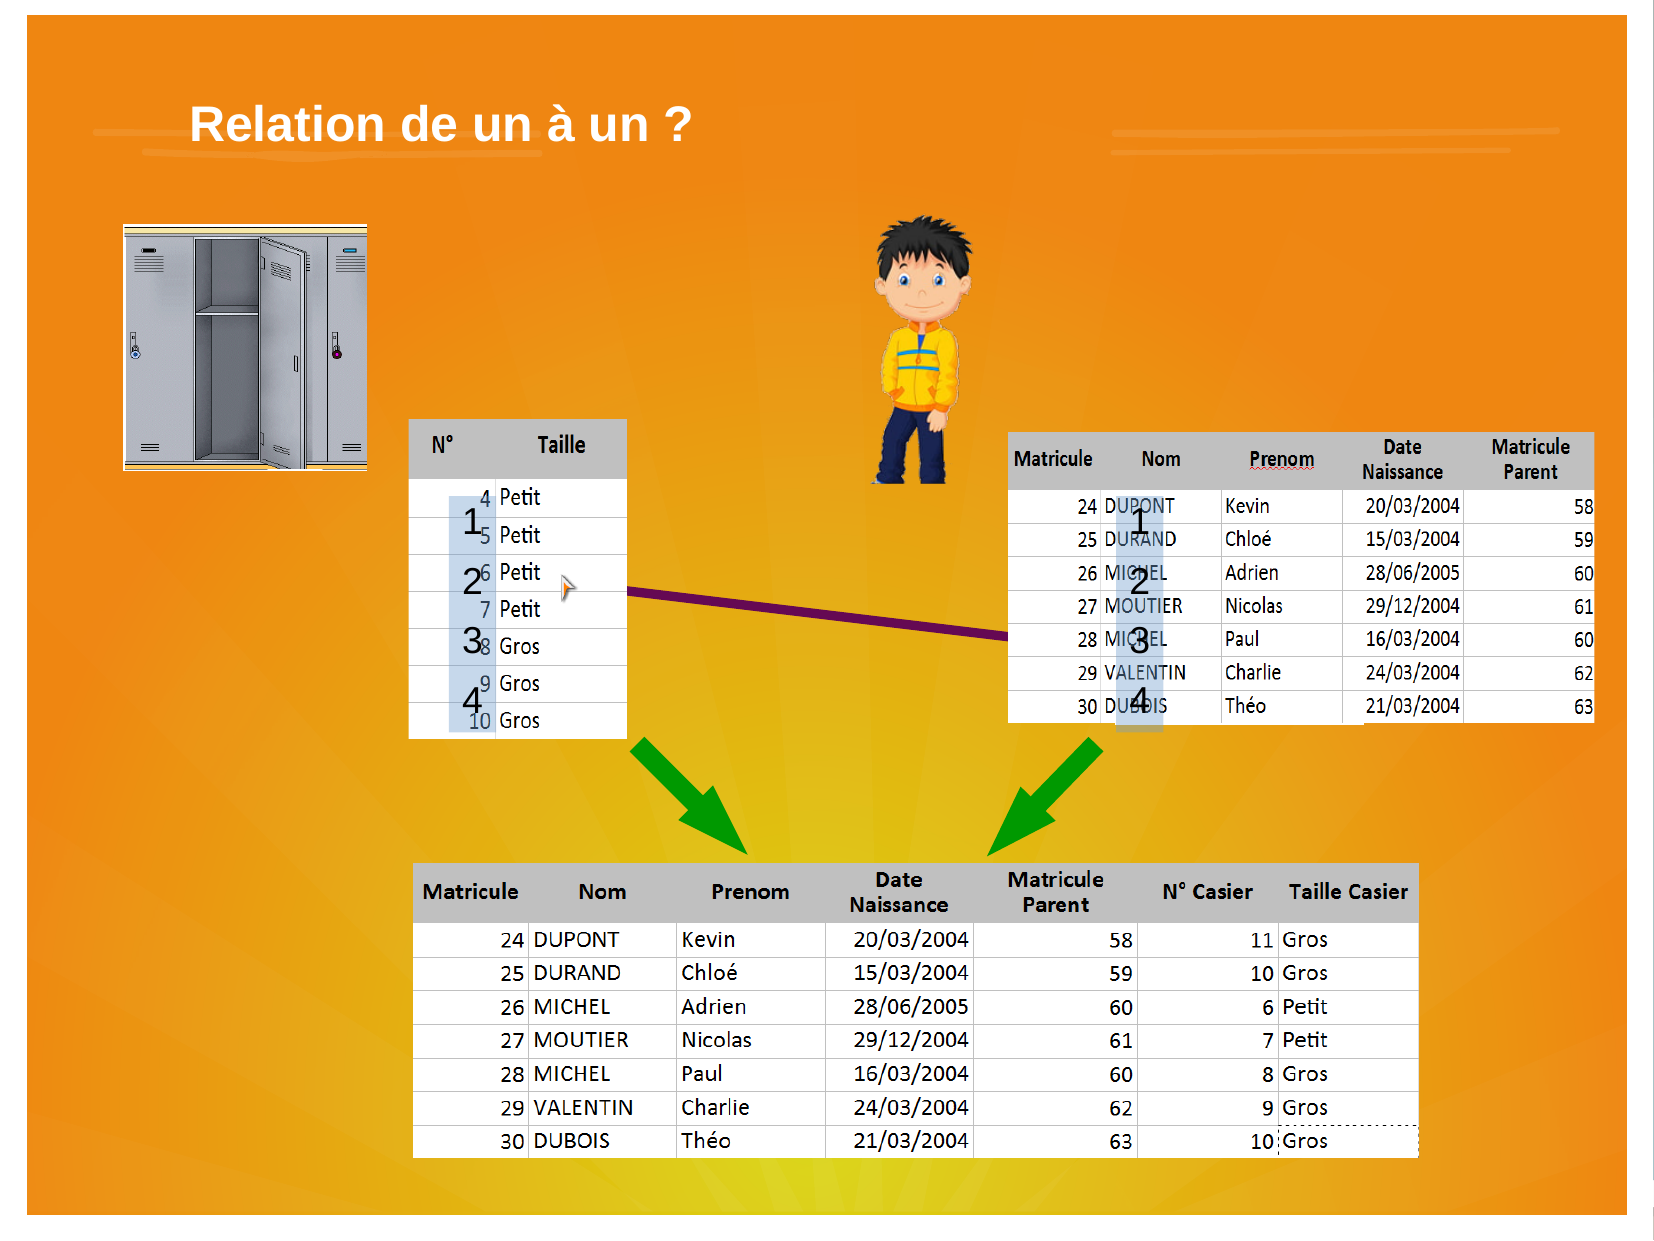

Relation de un à un ?
| TABLE B | | | | |
| --- | --- | --- | --- | --- |
| | | | | |
| | | | | |
| | | | | |
| | | | | |
| TABLE A | |
| --- | --- |
| | |
| | |
| | |
| | |
1
2
3
4
1
2
3
4
| TABLE A + B | | | | | | |
| --- | --- | --- | --- | --- | --- | --- |
| | | | | | | |
| | | | | | | |
| | | | | | | |
| | | | | | | |